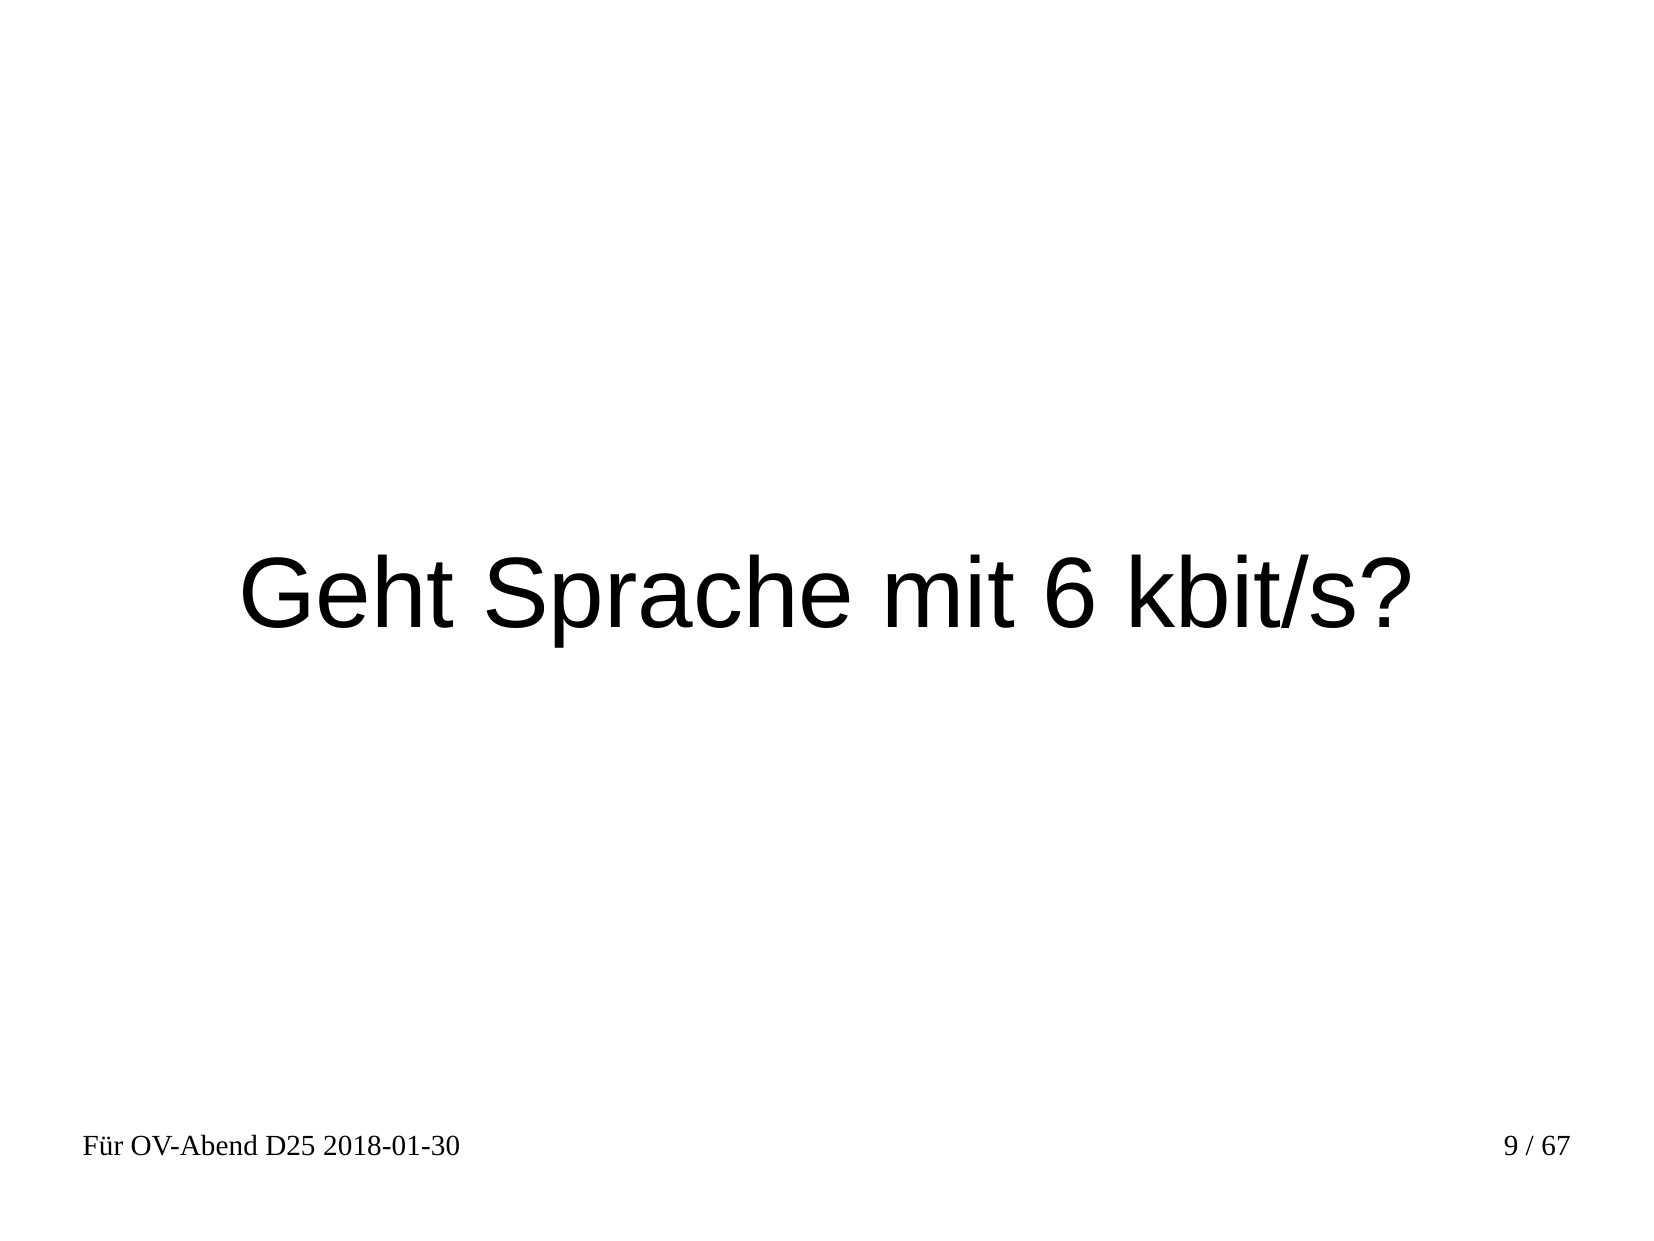

# Geht Sprache mit 6 kbit/s?
9